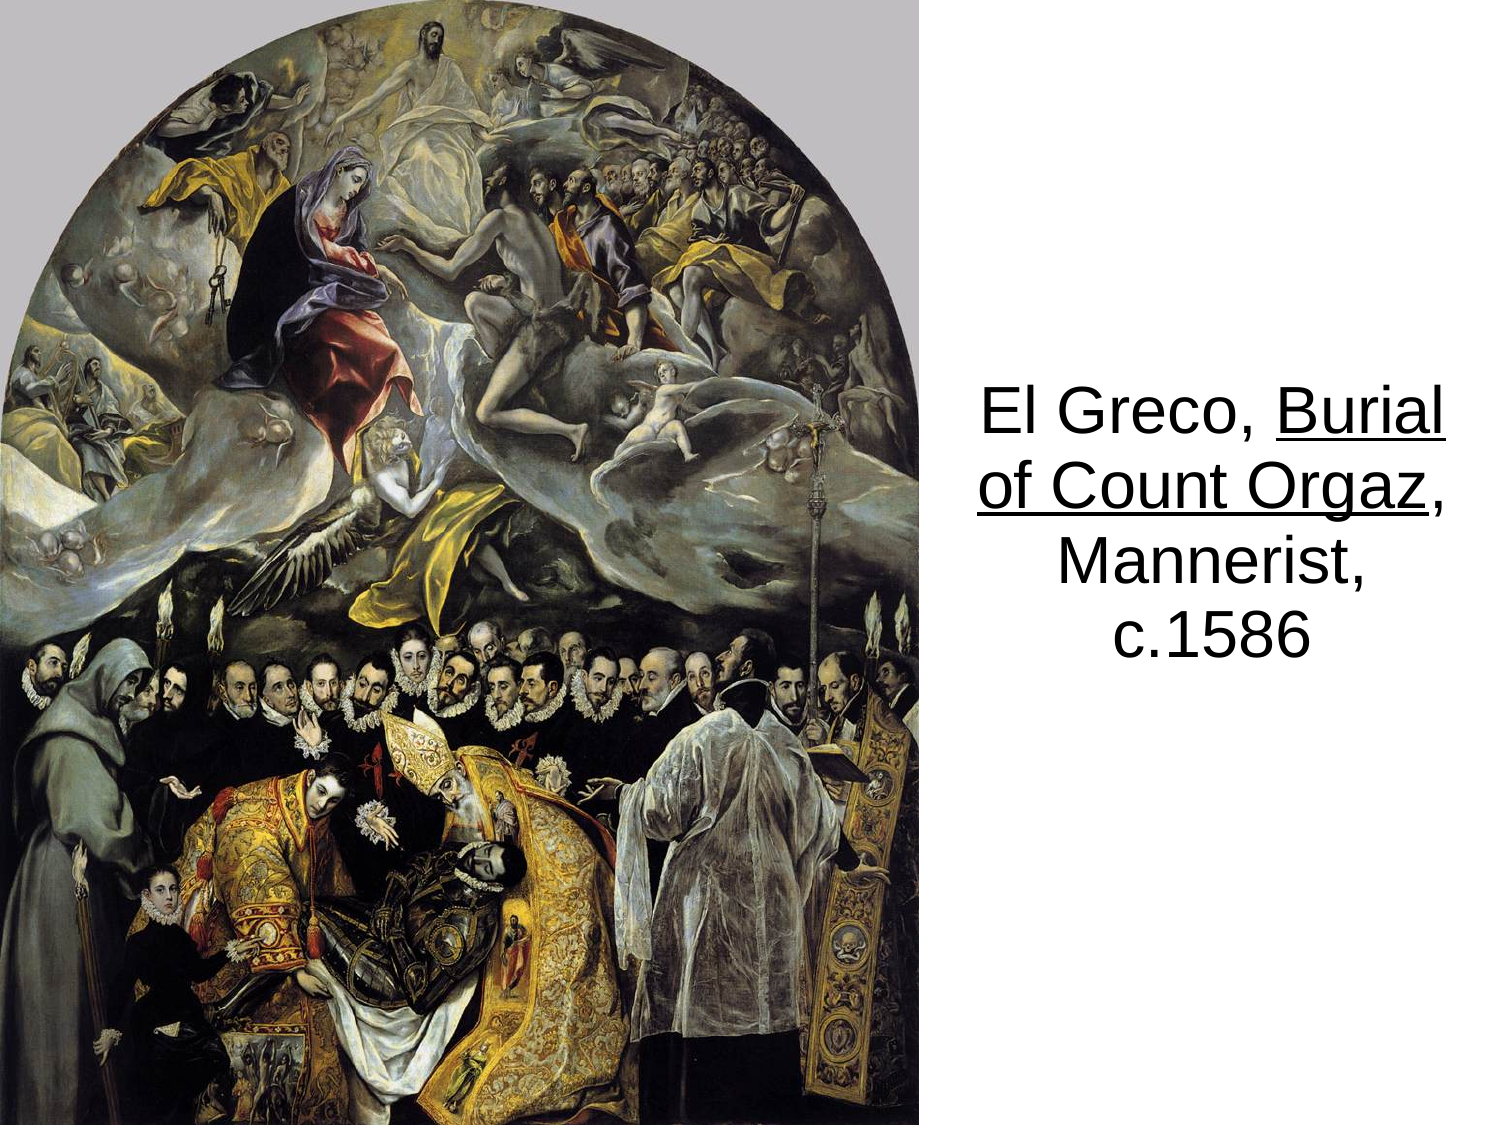

# El Greco, Burial of Count Orgaz, Mannerist, c.1586